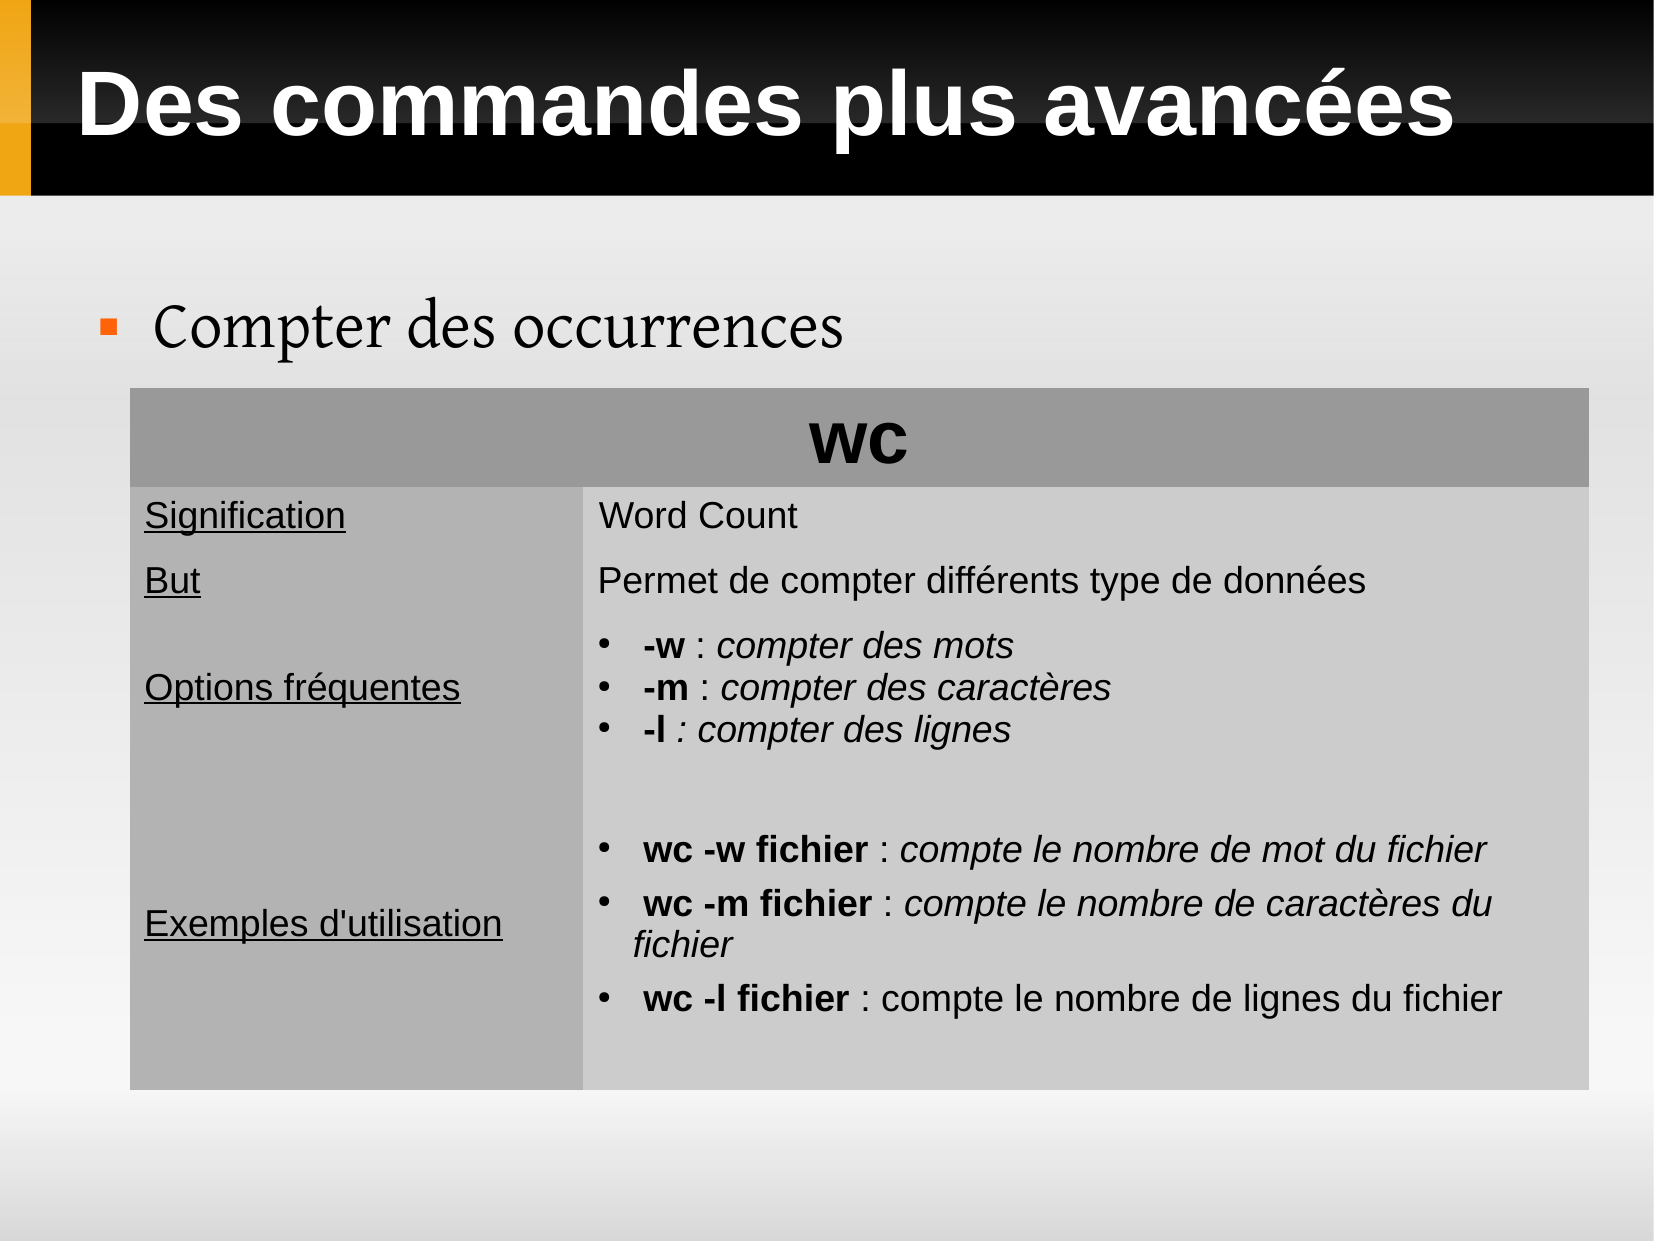

# Des commandes plus avancées
Compter des occurrences
| wc | |
| --- | --- |
| Signification | Word Count |
| But | Permet de compter différents type de données |
| Options fréquentes | -w : compter des mots -m : compter des caractères -l : compter des lignes |
| Exemples d'utilisation | wc -w fichier : compte le nombre de mot du fichier wc -m fichier : compte le nombre de caractères du fichier wc -l fichier : compte le nombre de lignes du fichier |